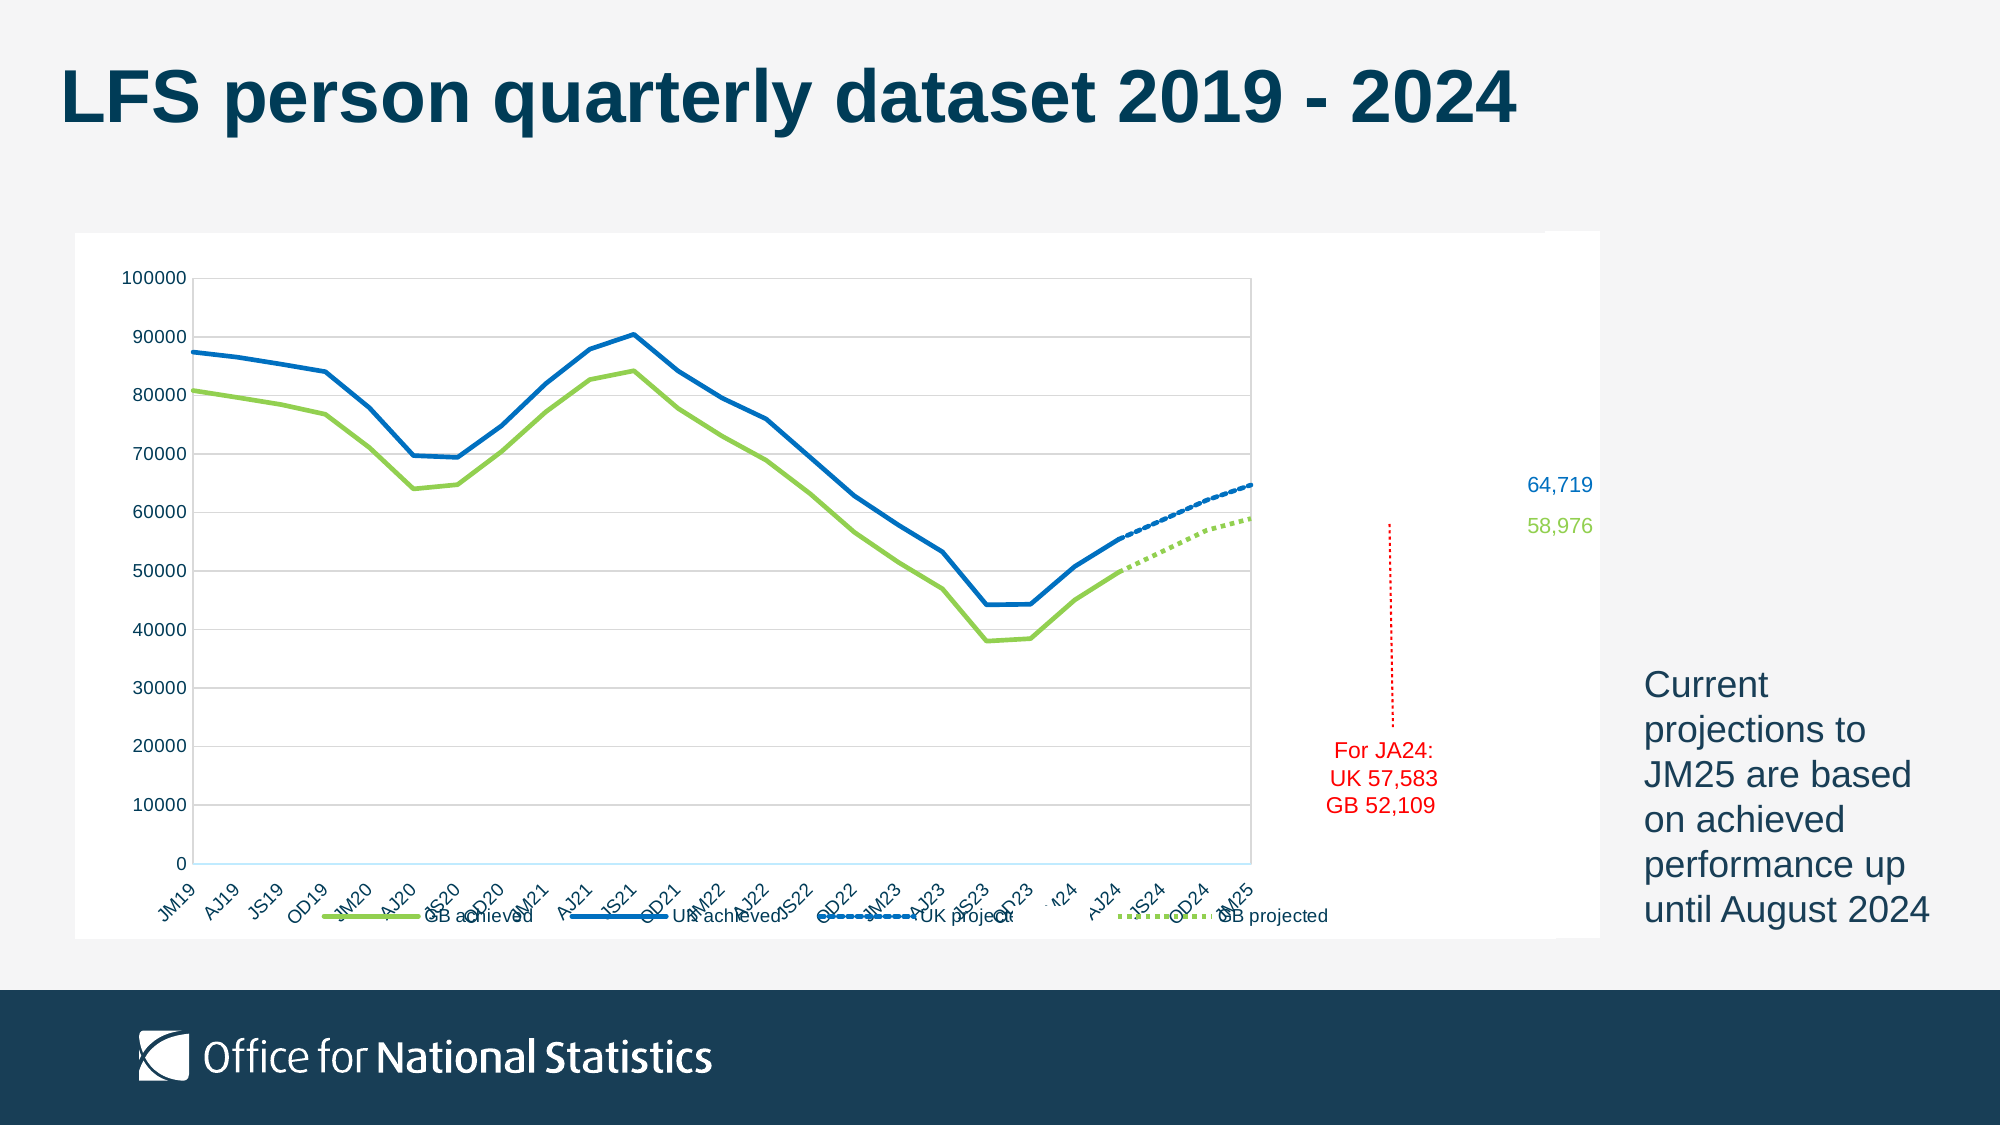

LFS person quarterly dataset 2019 - 2024
### Chart
| Category | GB achieved | UK achieved | UK projected NEW | GB projected |
|---|---|---|---|---|
| JM19 | 80849.0 | 87417.0 | None | None |
| AJ19 | 79665.0 | 86548.0 | None | None |
| JS19 | 78441.0 | 85342.0 | None | None |
| OD19 | 76794.0 | 84062.0 | None | None |
| JM20 | 71105.0 | 77903.0 | None | None |
| AJ20 | 64040.0 | 69733.0 | None | None |
| JS20 | 64765.0 | 69425.0 | None | None |
| OD20 | 70431.0 | 74832.0 | None | None |
| JM21 | 77192.0 | 82015.0 | None | None |
| AJ21 | 82715.0 | 87904.0 | None | None |
| JS21 | 84223.0 | 90453.0 | None | None |
| OD21 | 77810.0 | 84205.0 | None | None |
| JM22 | 73053.0 | 79561.0 | None | None |
| AJ22 | 68943.0 | 75992.0 | None | None |
| JS22 | 63211.0 | 69437.0 | None | None |
| OD22 | 56642.0 | 62862.0 | None | None |
| JM23 | 51513.0 | 57876.0 | None | None |
| AJ23 | 46964.0 | 53287.0 | None | None |
| JS23 | 38034.0 | 44238.0 | None | None |
| OD23 | 38467.0 | 44338.0 | None | None |
| JM24 | 45057.0 | 50783.0 | None | None |
| AJ24 | 49810.0 | 55430.0 | 55430.0 | 49810.0 |
| JS24 | None | None | 58765.1058153775 | 53390.1871854419 |
| OD24 | None | None | 62132.88769921 | 56985.8072664609 |
| JM25 | None | None | 64719.1766804472 | 58975.6324919809 |64,719
58,976
For JA24:
UK 57,583
GB 52,109
Current projections to JM25 are based on achieved performance up until August 2024